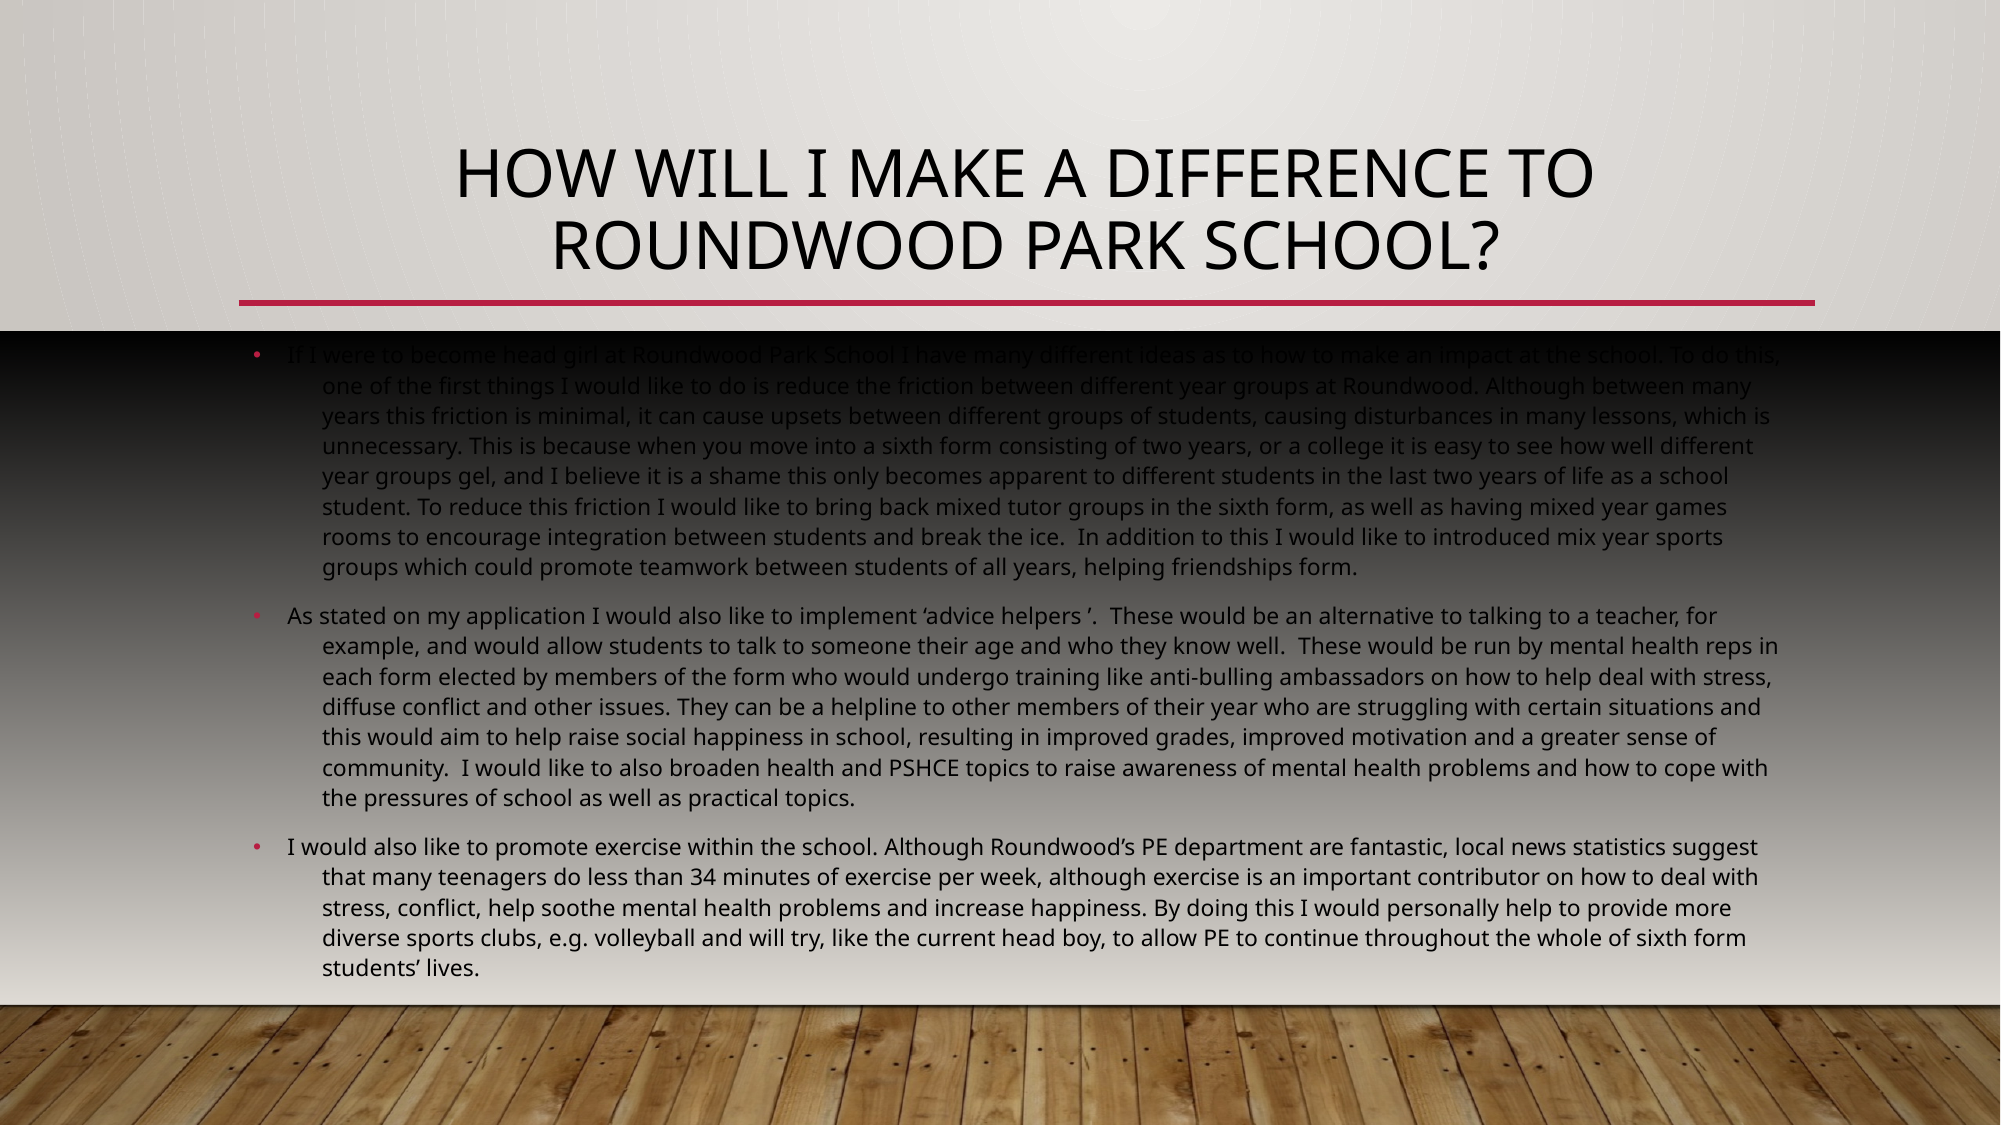

# How will I make a difference to Roundwood park school?
If I were to become head girl at Roundwood Park School I have many different ideas as to how to make an impact at the school. To do this, one of the first things I would like to do is reduce the friction between different year groups at Roundwood. Although between many years this friction is minimal, it can cause upsets between different groups of students, causing disturbances in many lessons, which is unnecessary. This is because when you move into a sixth form consisting of two years, or a college it is easy to see how well different year groups gel, and I believe it is a shame this only becomes apparent to different students in the last two years of life as a school student. To reduce this friction I would like to bring back mixed tutor groups in the sixth form, as well as having mixed year games rooms to encourage integration between students and break the ice. In addition to this I would like to introduced mix year sports groups which could promote teamwork between students of all years, helping friendships form.
As stated on my application I would also like to implement ‘advice helpers ’. These would be an alternative to talking to a teacher, for example, and would allow students to talk to someone their age and who they know well. These would be run by mental health reps in each form elected by members of the form who would undergo training like anti-bulling ambassadors on how to help deal with stress, diffuse conflict and other issues. They can be a helpline to other members of their year who are struggling with certain situations and this would aim to help raise social happiness in school, resulting in improved grades, improved motivation and a greater sense of community. I would like to also broaden health and PSHCE topics to raise awareness of mental health problems and how to cope with the pressures of school as well as practical topics.
I would also like to promote exercise within the school. Although Roundwood’s PE department are fantastic, local news statistics suggest that many teenagers do less than 34 minutes of exercise per week, although exercise is an important contributor on how to deal with stress, conflict, help soothe mental health problems and increase happiness. By doing this I would personally help to provide more diverse sports clubs, e.g. volleyball and will try, like the current head boy, to allow PE to continue throughout the whole of sixth form students’ lives.